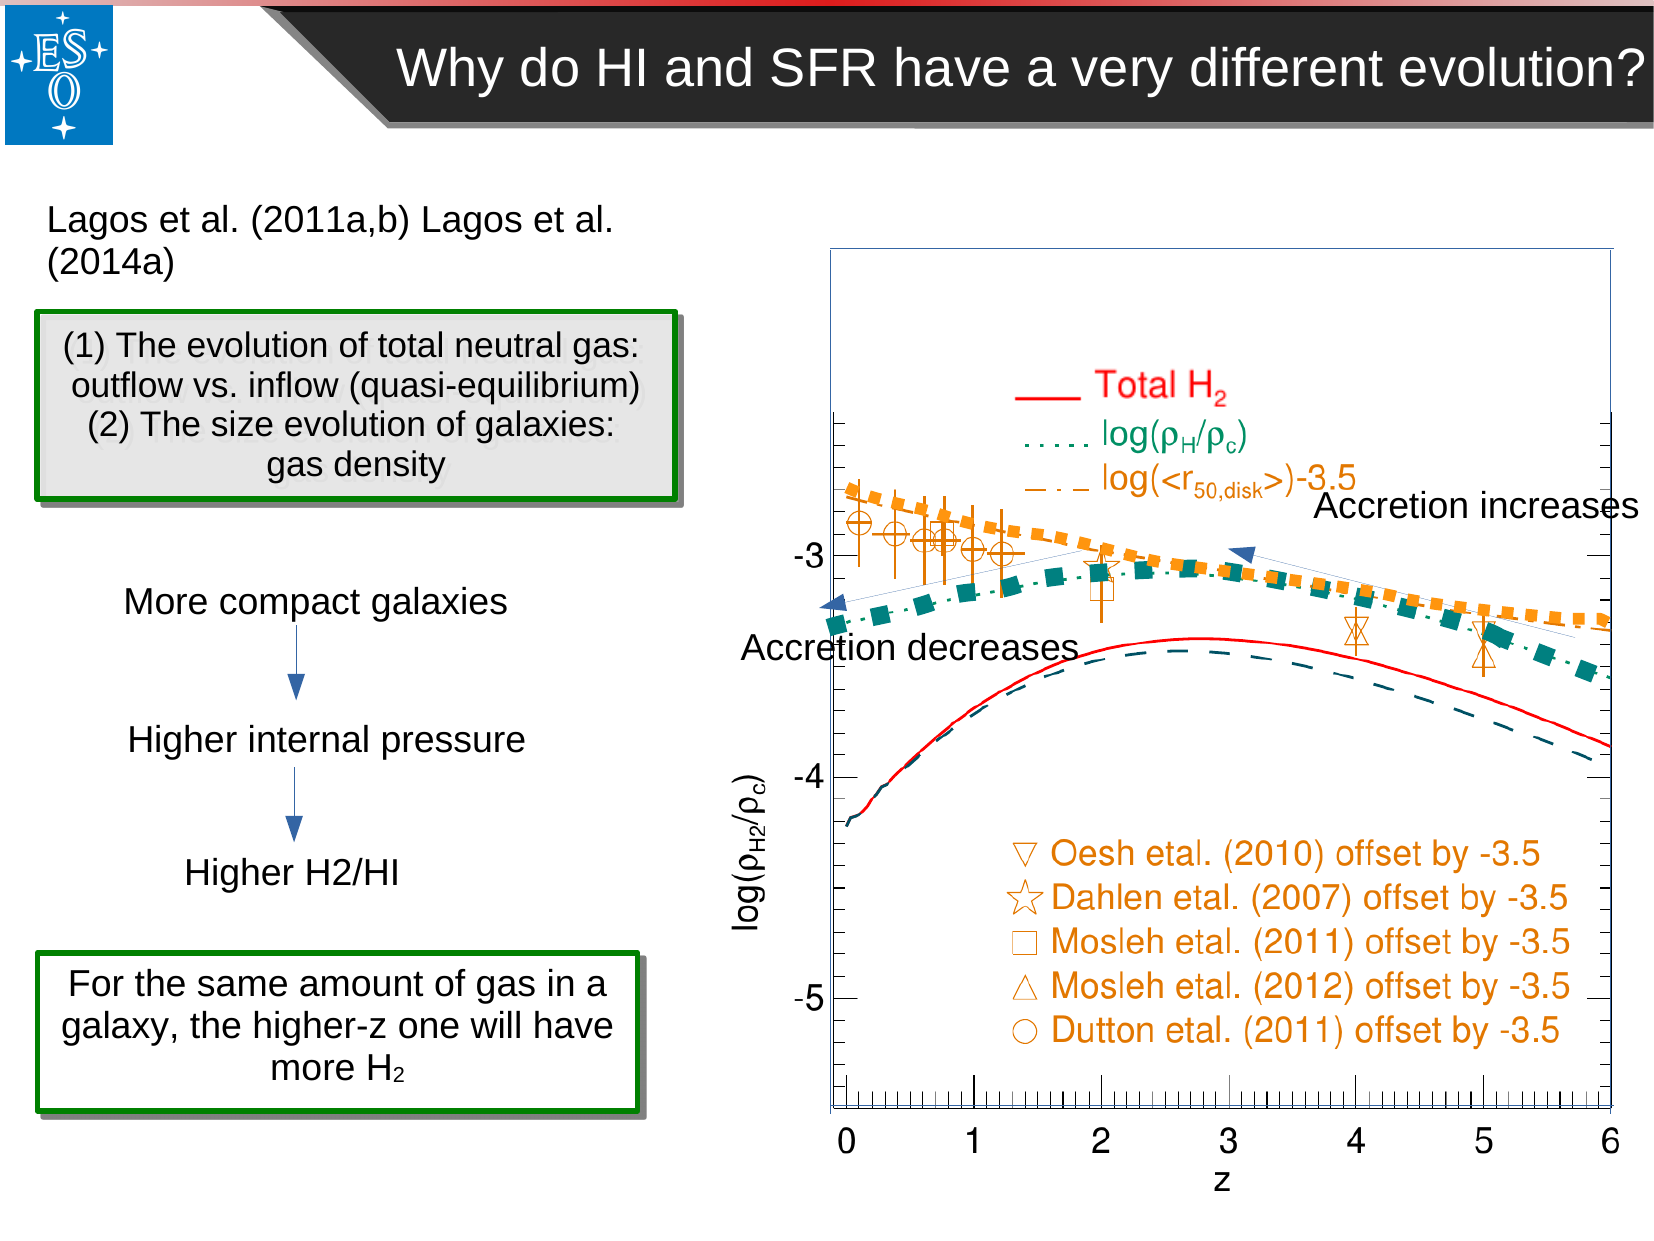

# Why do HI and SFR have a very different evolution?
Lagos et al. (2011a,b) Lagos et al. (2014a)
(1) The evolution of total neutral gas:
outflow vs. inflow (quasi-equilibrium)
(2) The size evolution of galaxies:
gas density
Accretion increases
More compact galaxies
Accretion decreases
Higher internal pressure
Higher H2/HI
For the same amount of gas in a galaxy, the higher-z one will have more H2